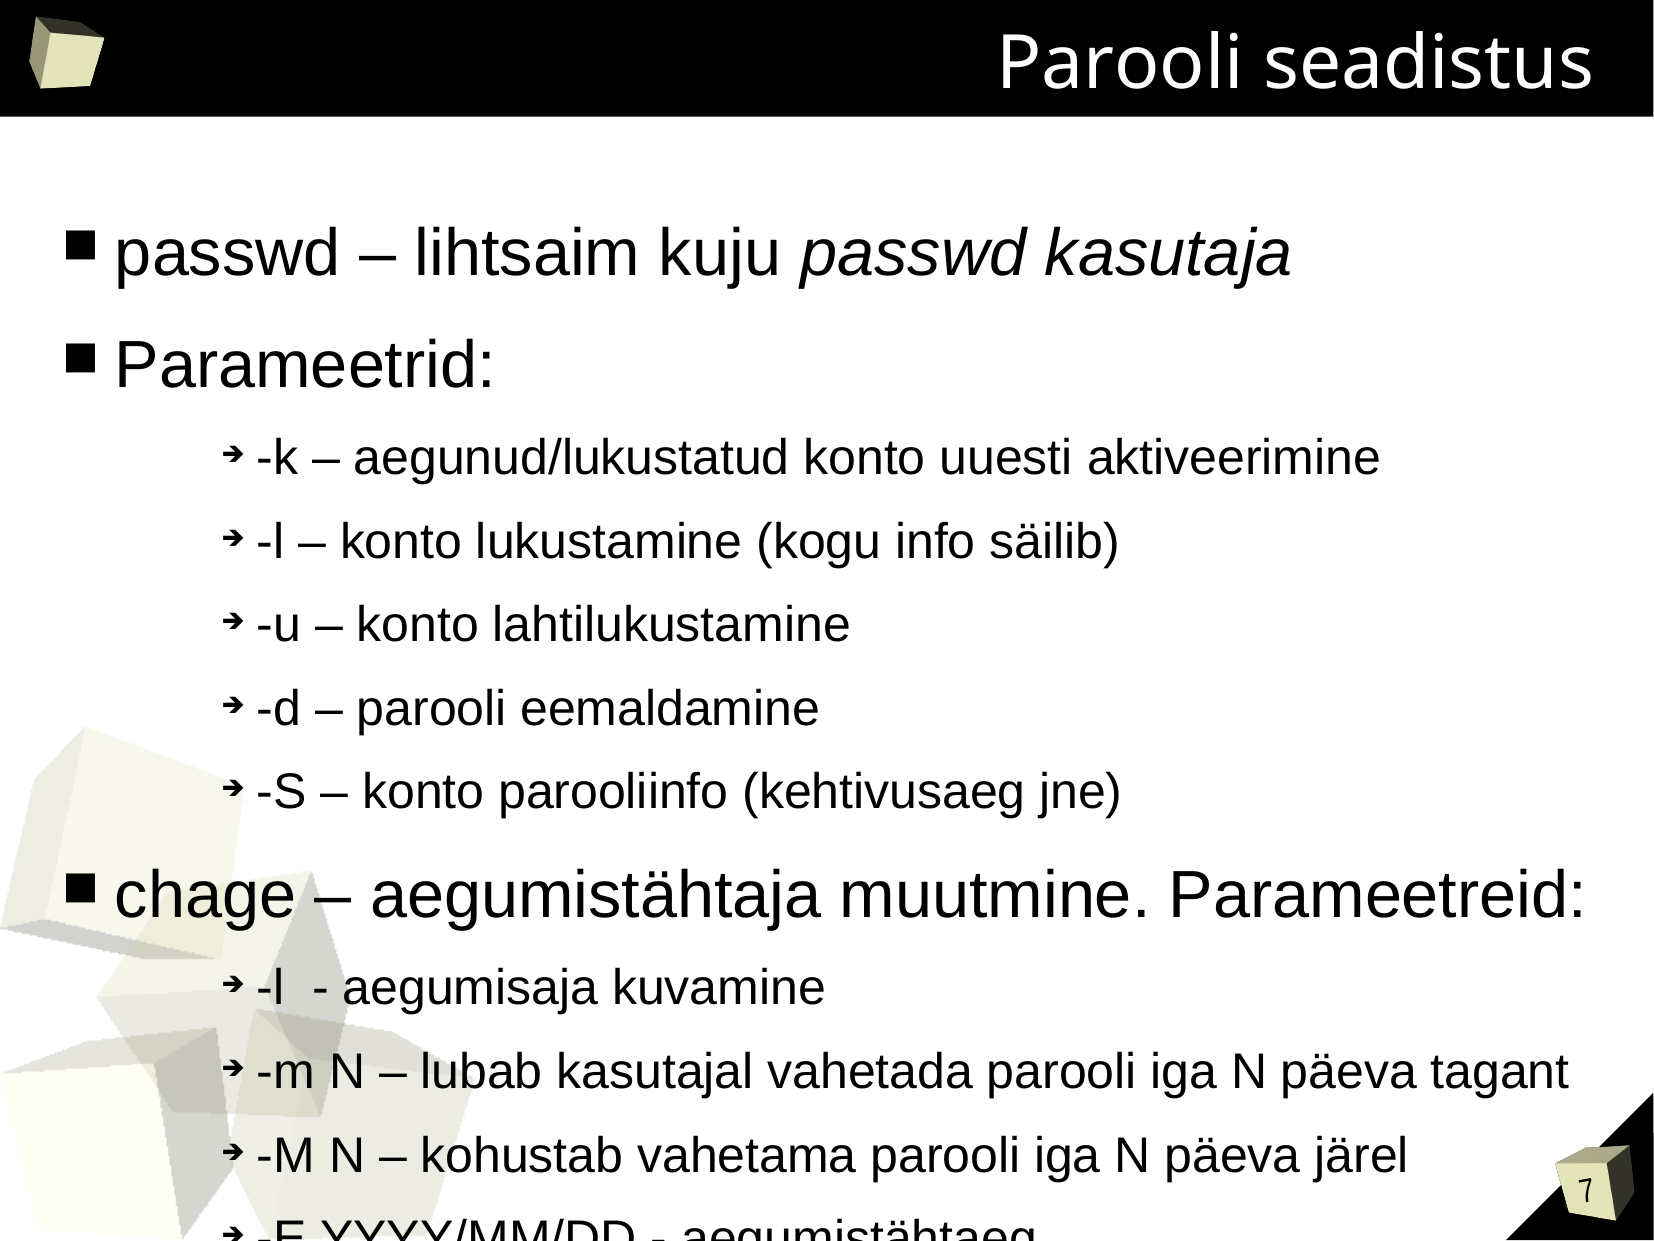

# Parooli seadistus
passwd – lihtsaim kuju passwd kasutaja
Parameetrid:
-k – aegunud/lukustatud konto uuesti aktiveerimine
-l – konto lukustamine (kogu info säilib)
-u – konto lahtilukustamine
-d – parooli eemaldamine
-S – konto parooliinfo (kehtivusaeg jne)
chage – aegumistähtaja muutmine. Parameetreid:
-l - aegumisaja kuvamine
-m N – lubab kasutajal vahetada parooli iga N päeva tagant
-M N – kohustab vahetama parooli iga N päeva järel
-E YYYY/MM/DD - aegumistähtaeg